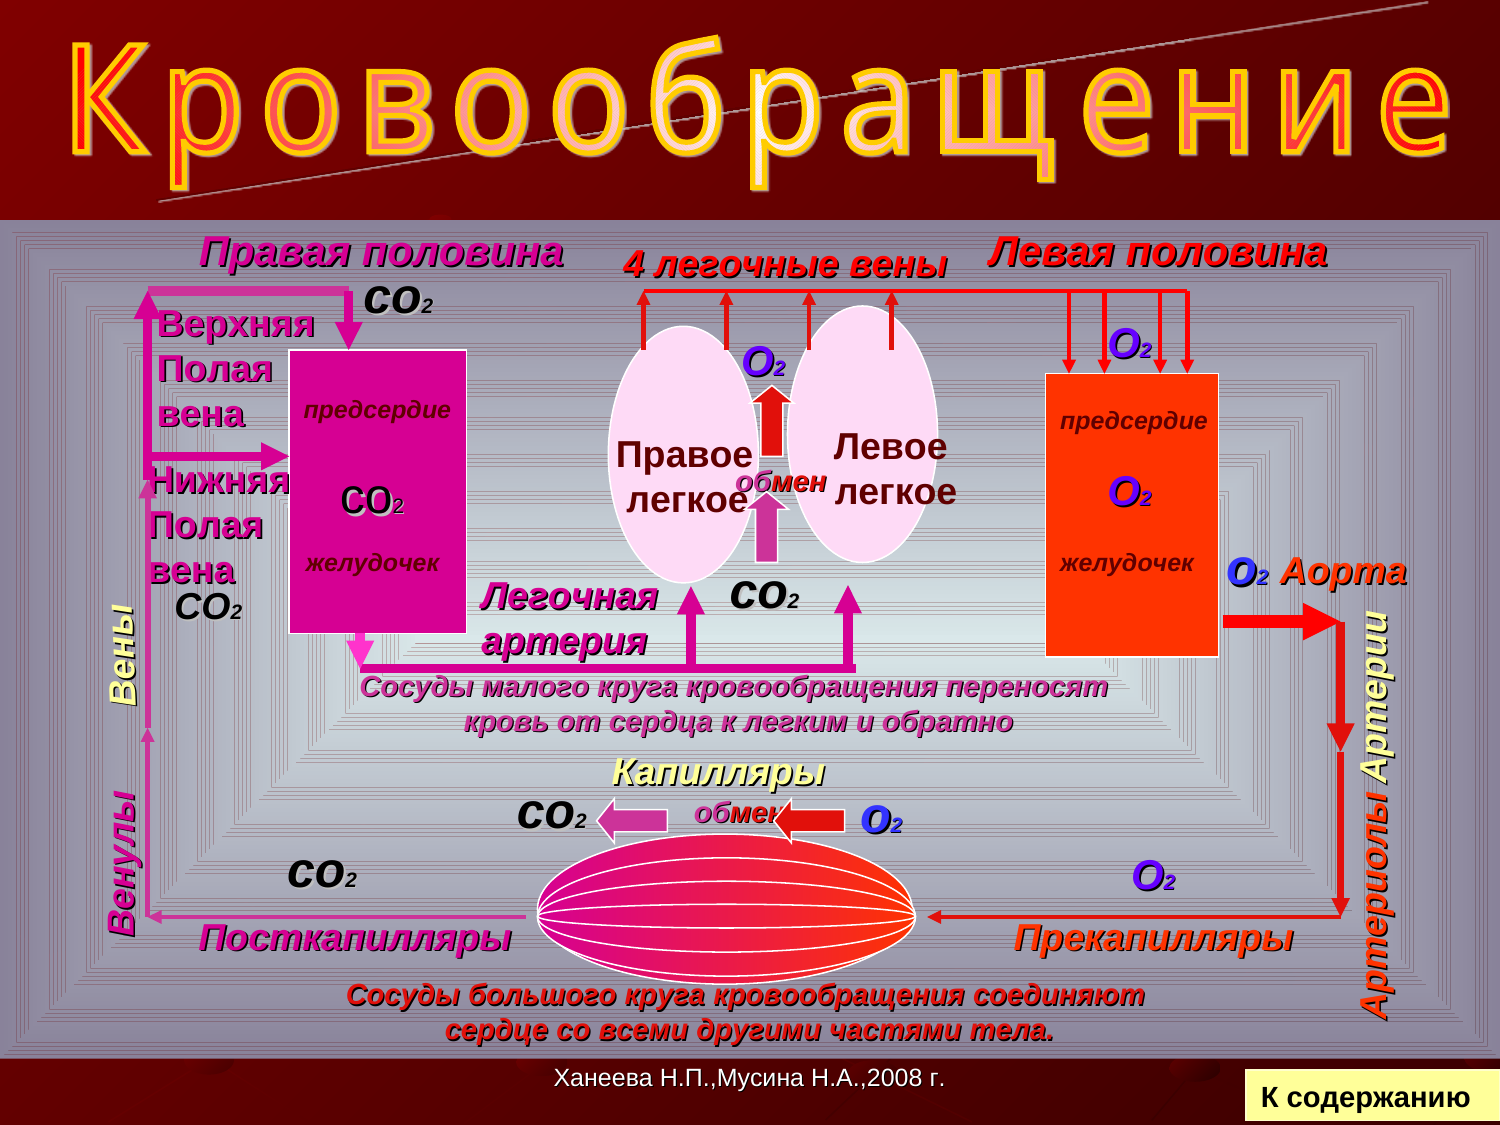

Кровообращение
Кровообращение
# Правая половина Левая половина
4 легочные вены
со2
Верхняя
Полая
вена
Левое
 легкое
О2
О2
предсердие
предсердие
Правое
 легкое
Нижняя
Полая
вена
со2
обмен
О2
о2
желудочек
желудочек
Аорта
со2
Легочная
артерия
СО2
Вены
Артерии
Сосуды малого круга кровообращения переносят
кровь от сердца к легким и обратно
Капилляры
со2
о2
обмен
со2
Венулы
О2
Артериолы
Посткапилляры
Прекапилляры
Сосуды большого круга кровообращения соединяют
сердце со всеми другими частями тела.
Ханеева Н.П.,Мусина Н.А.,2008 г.
К содержанию